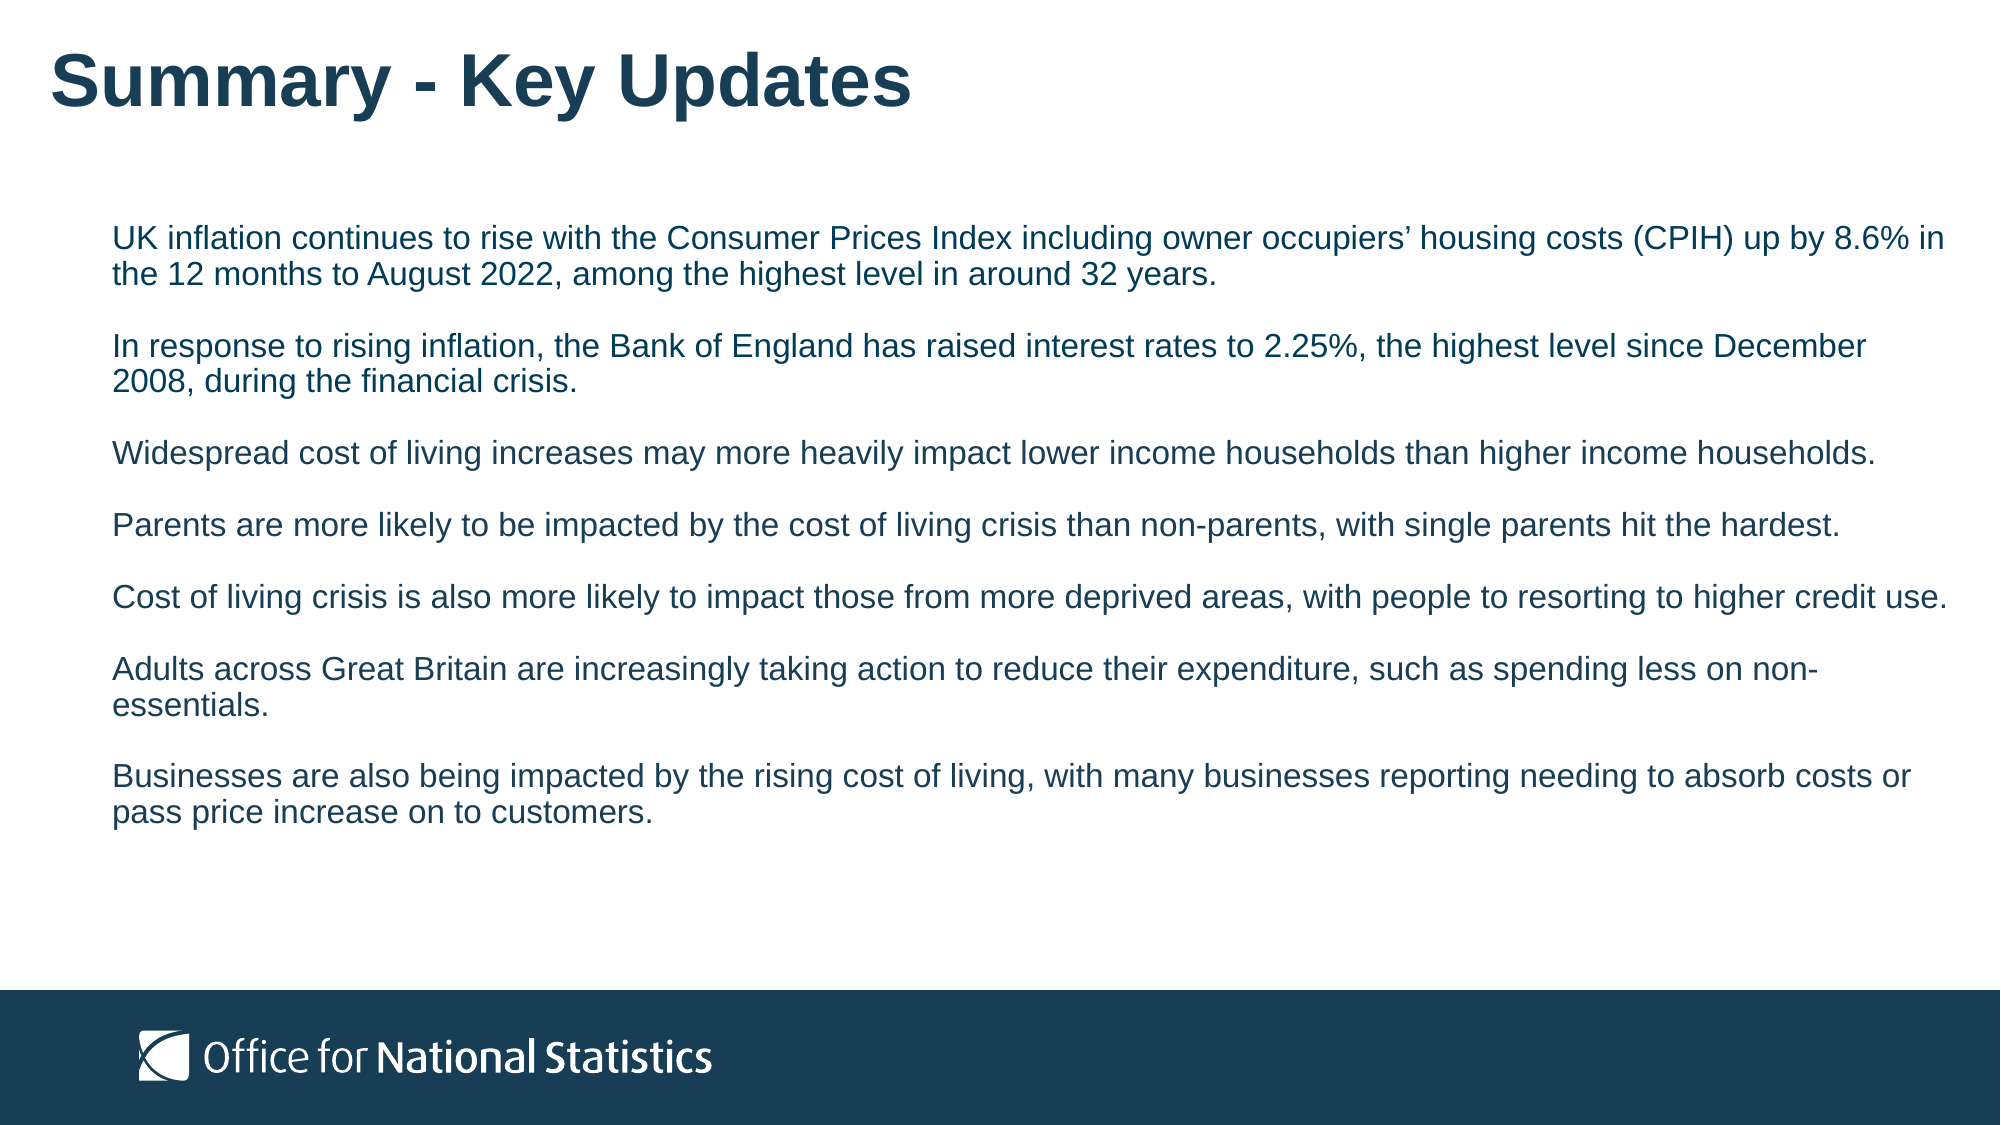

# Summary - Key Updates
UK inflation continues to rise with the Consumer Prices Index including owner occupiers’ housing costs (CPIH) up by 8.6% in the 12 months to August 2022, among the highest level in around 32 years.
In response to rising inflation, the Bank of England has raised interest rates to 2.25%, the highest level since December 2008, during the financial crisis.
Widespread cost of living increases may more heavily impact lower income households than higher income households.
Parents are more likely to be impacted by the cost of living crisis than non-parents, with single parents hit the hardest.
Cost of living crisis is also more likely to impact those from more deprived areas, with people to resorting to higher credit use.
Adults across Great Britain are increasingly taking action to reduce their expenditure, such as spending less on non-essentials.
Businesses are also being impacted by the rising cost of living, with many businesses reporting needing to absorb costs or pass price increase on to customers.